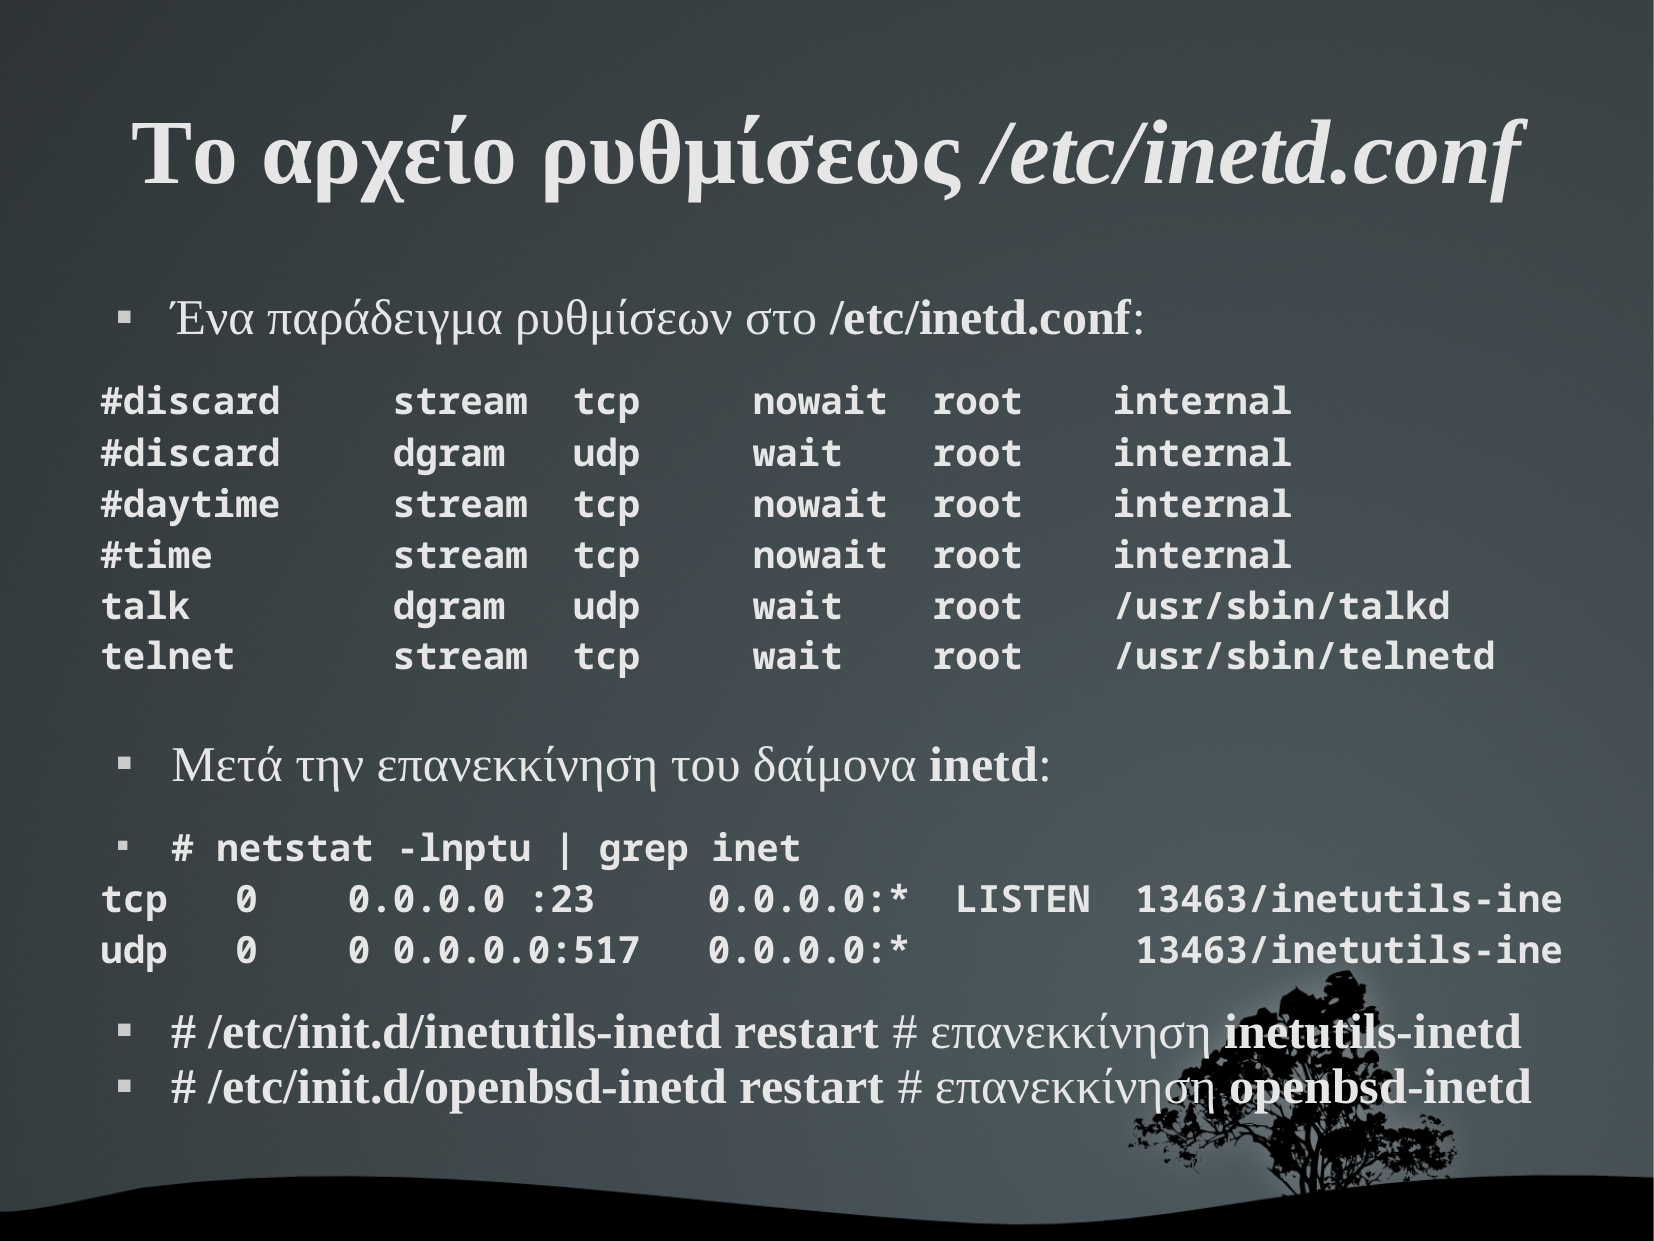

Το αρχείο ρυθμίσεως /etc/inetd.conf
# Ένα παράδειγμα ρυθμίσεων στο /etc/inetd.conf:
#discard stream tcp nowait root internal
#discard dgram udp wait root internal
#daytime stream tcp nowait root internal
#time stream tcp nowait root internal
talk dgram udp wait root /usr/sbin/talkd
telnet stream tcp wait root /usr/sbin/telnetd
Μετά την επανεκκίνηση του δαίμονα inetd:
# netstat -lnptu | grep inet
tcp 0 0.0.0.0 :23 0.0.0.0:* LISTEN 13463/inetutils-ine
udp 0 0 0.0.0.0:517 0.0.0.0:* 13463/inetutils-ine
# /etc/init.d/inetutils-inetd restart # επανεκκίνηση inetutils-inetd
# /etc/init.d/openbsd-inetd restart # επανεκκίνηση openbsd-inetd